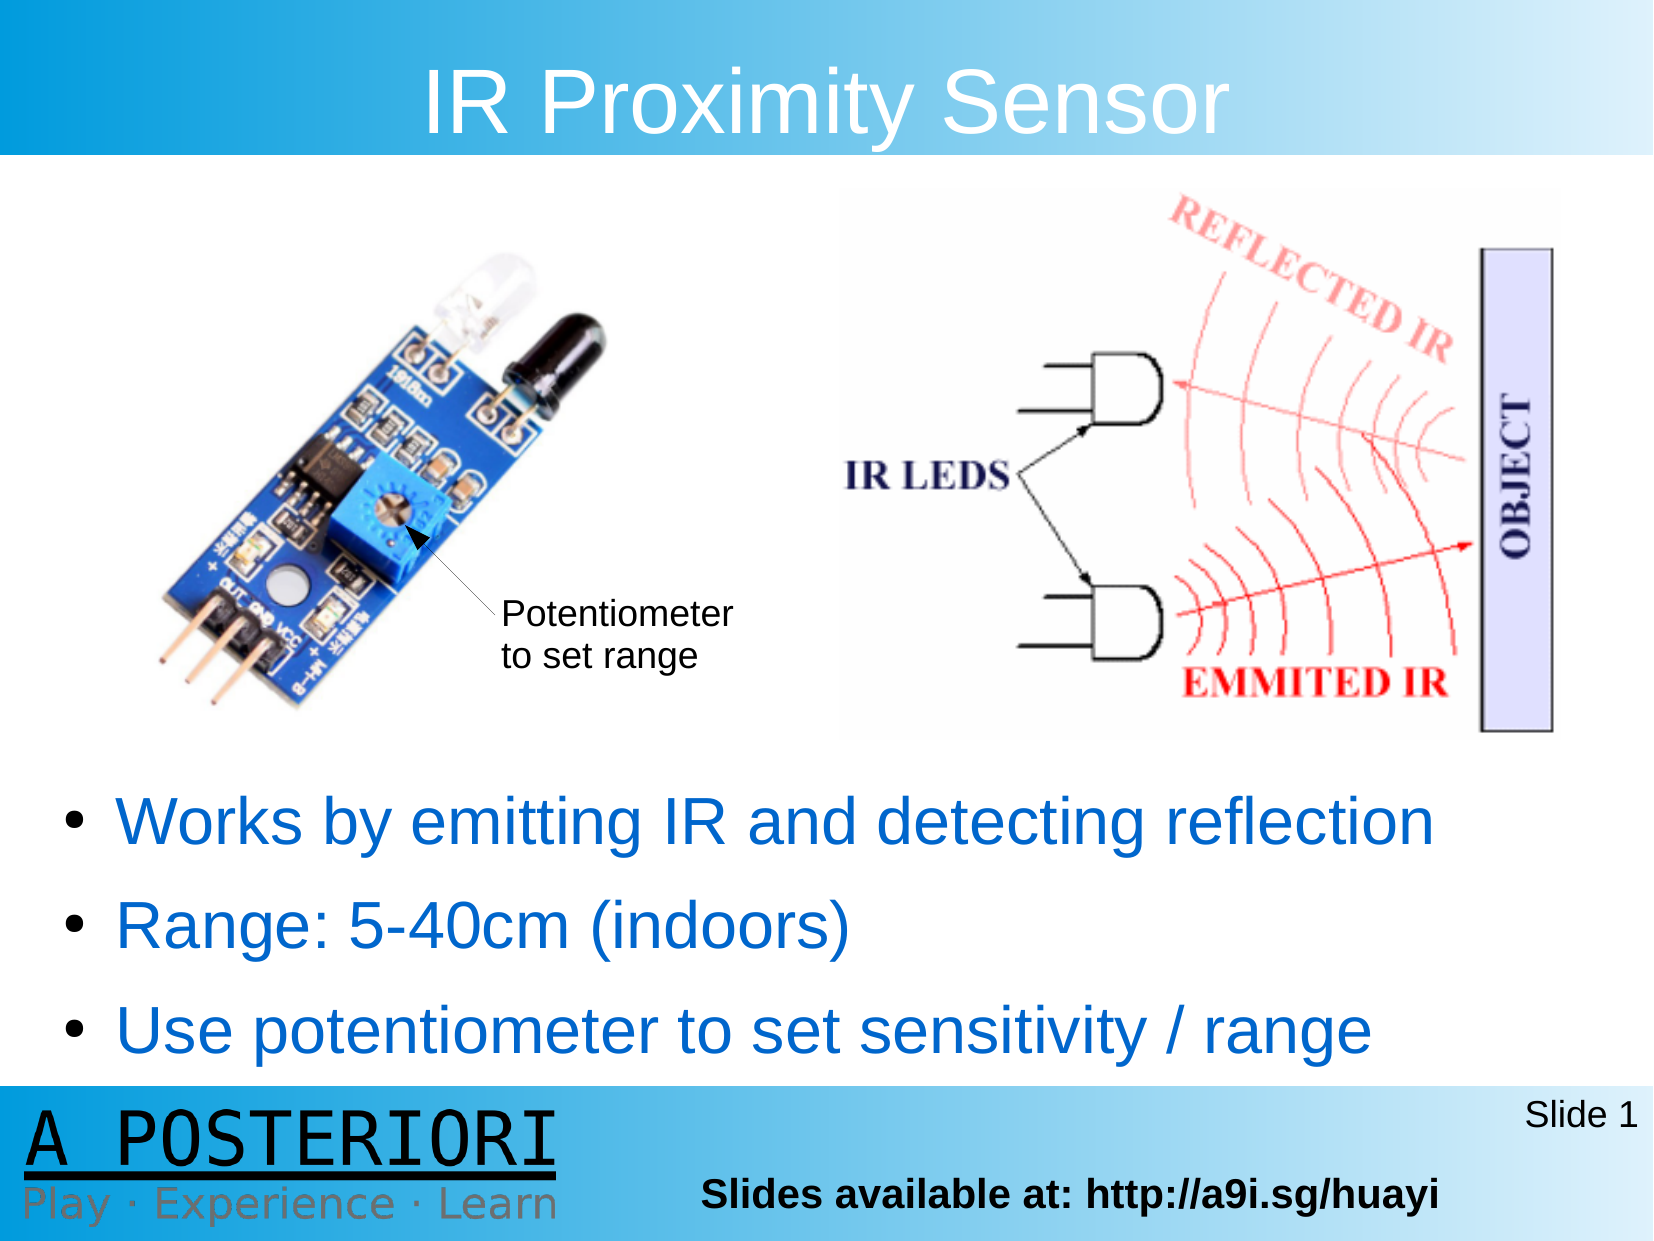

# IR Proximity Sensor
Potentiometer
to set range
Works by emitting IR and detecting reflection
Range: 5-40cm (indoors)
Use potentiometer to set sensitivity / range